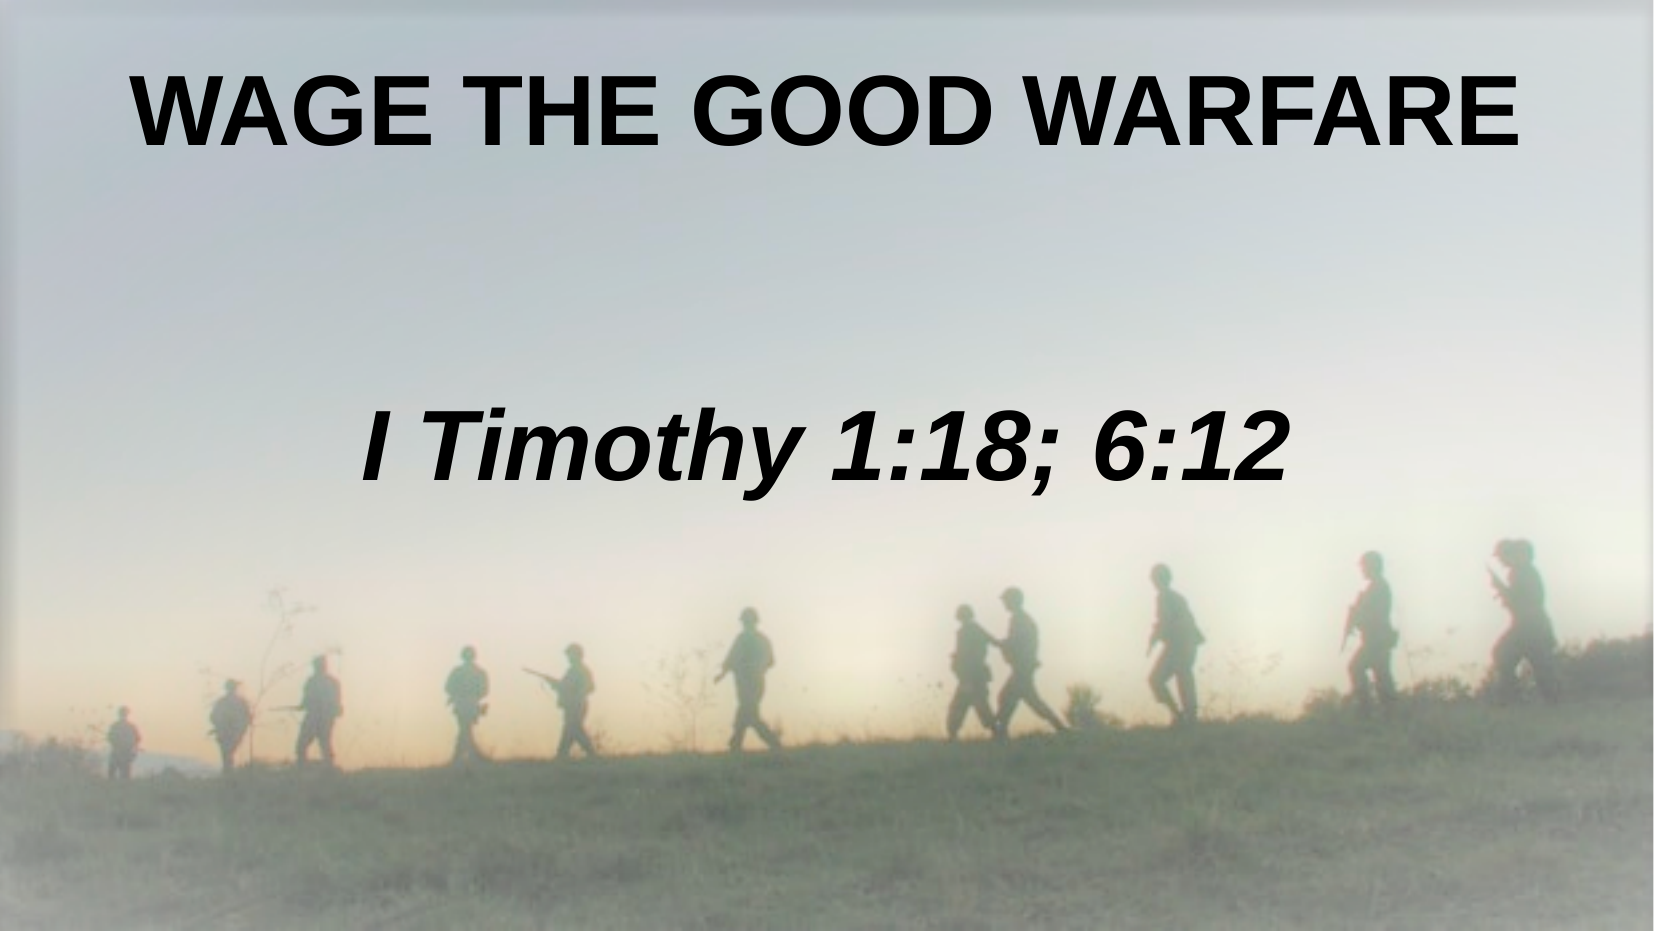

# WAGE THE GOOD WARFARE I Timothy 1:18; 6:12